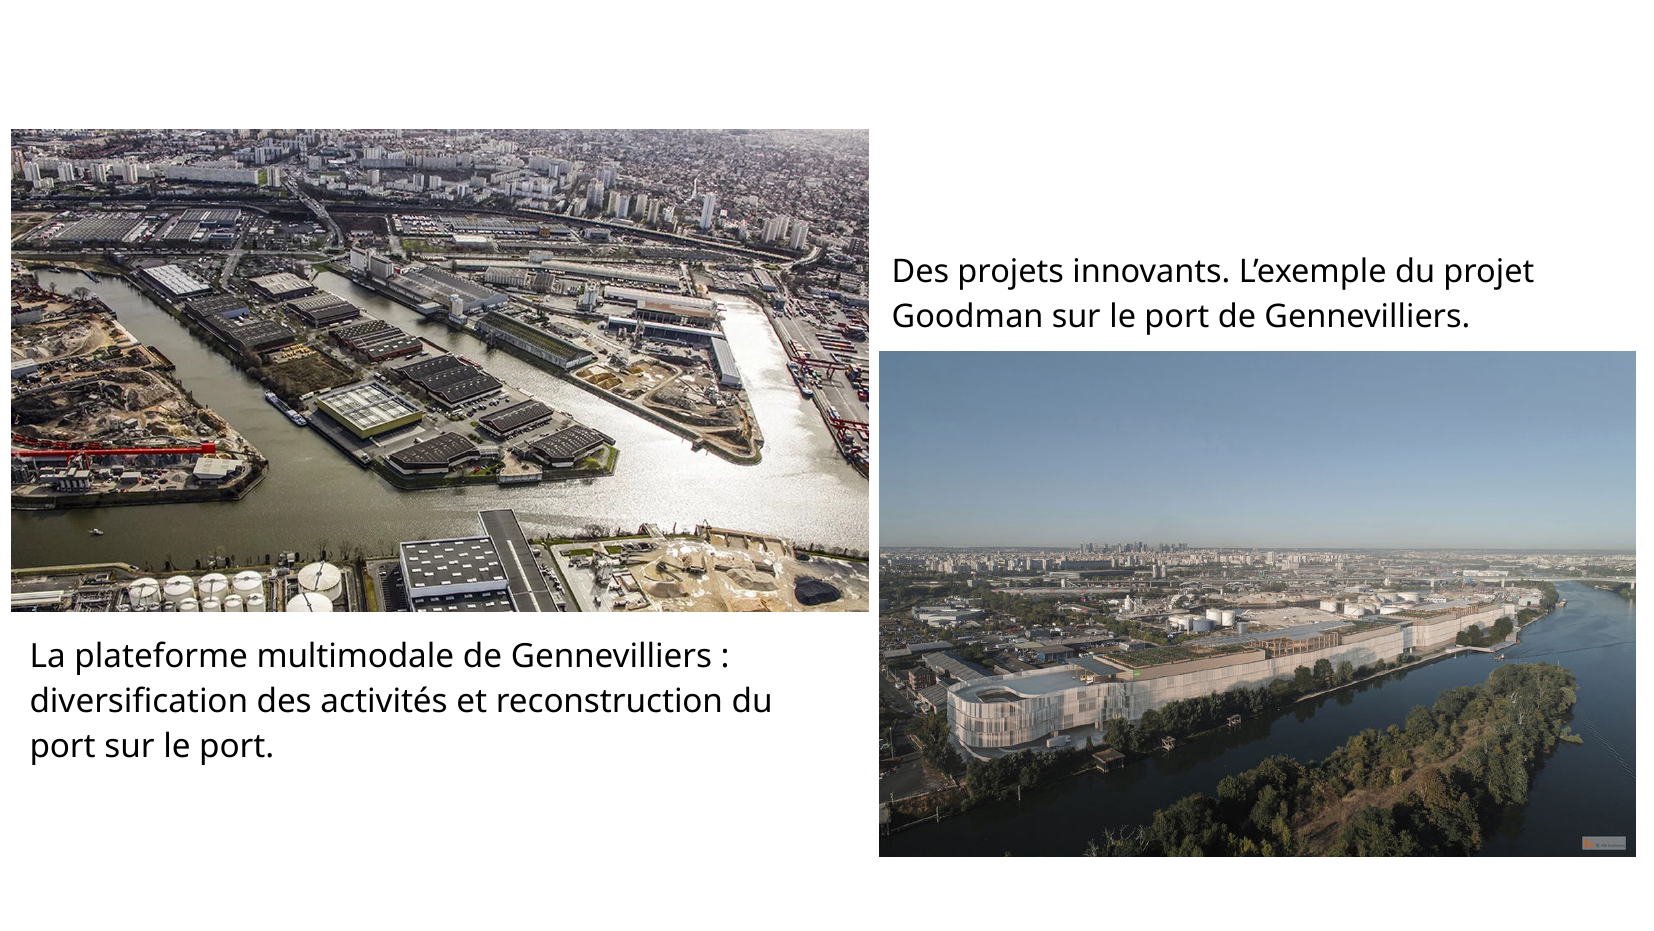

# Des projets innovants. L’exemple du projet Goodman sur le port de Gennevilliers.
La plateforme multimodale de Gennevilliers : diversification des activités et reconstruction du port sur le port.